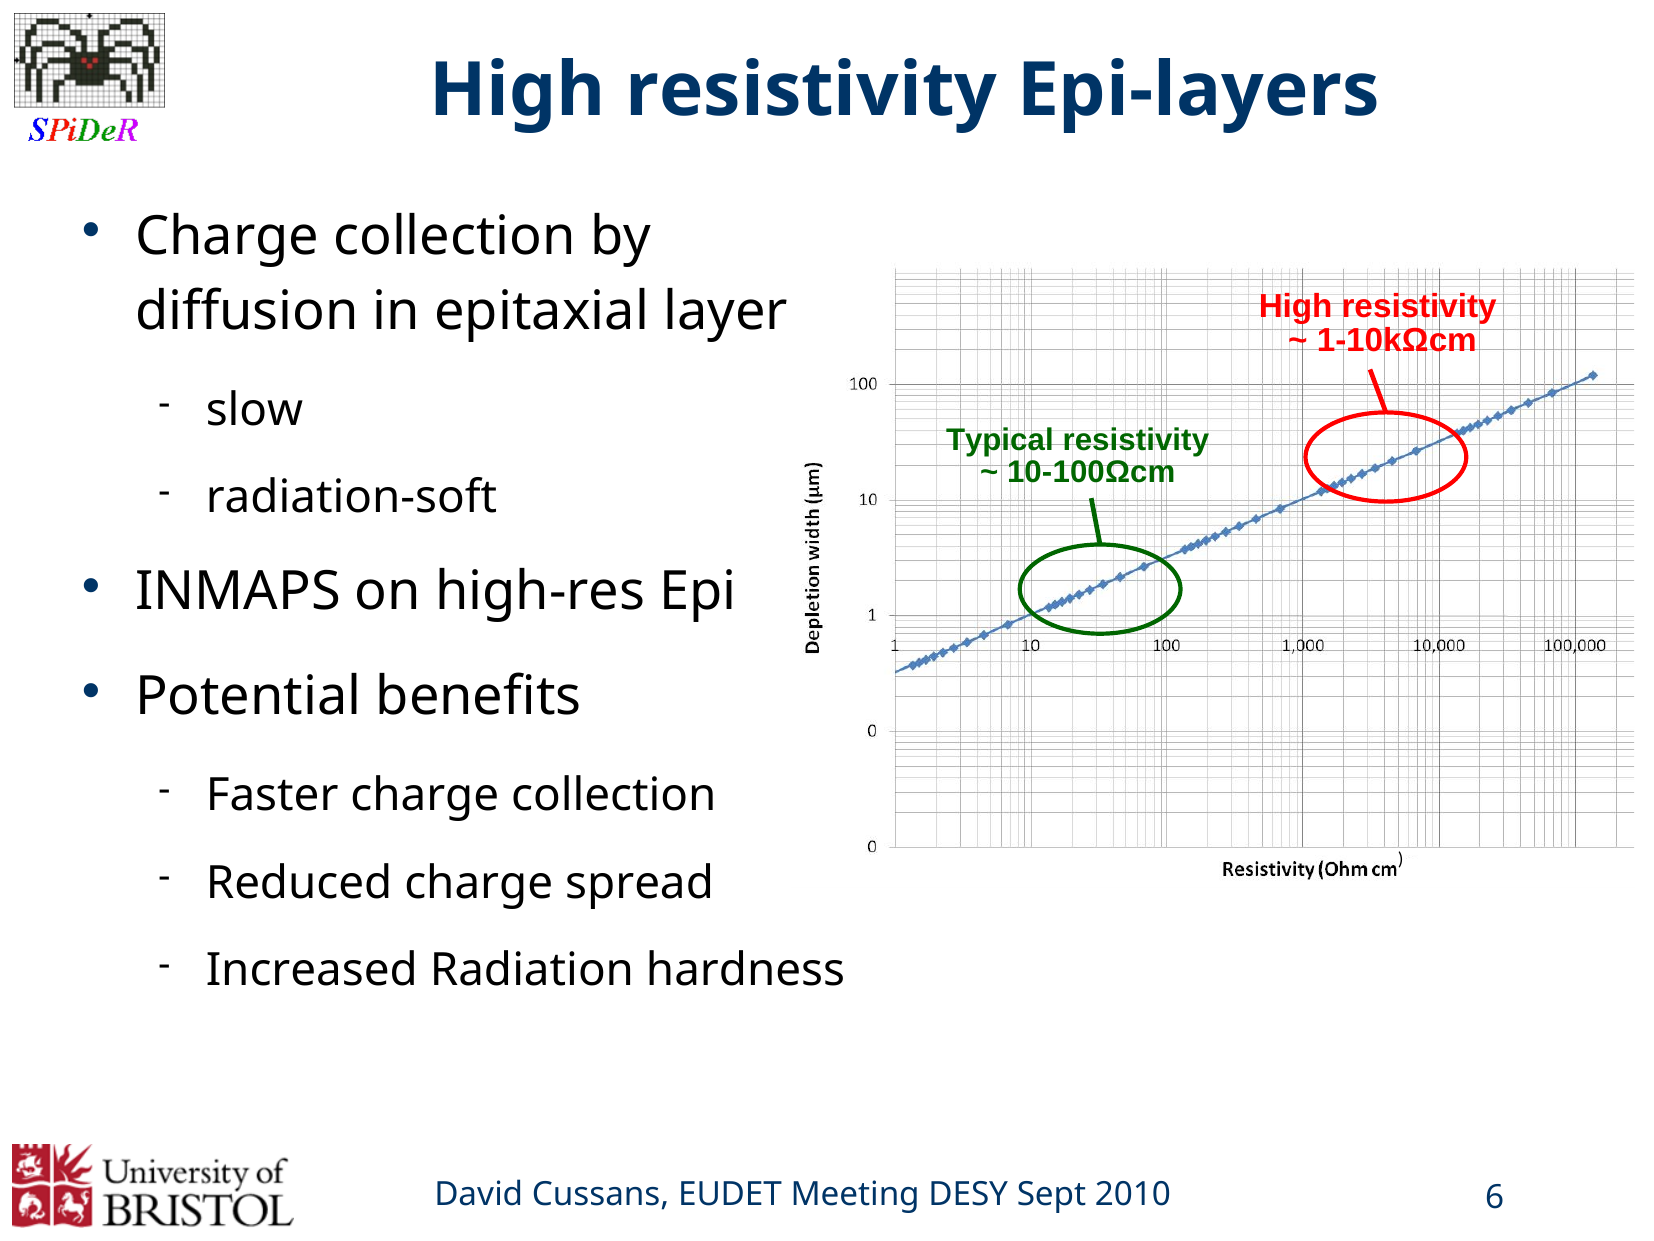

# High resistivity Epi-layers
Charge collection by diffusion in epitaxial layer
slow
radiation-soft
INMAPS on high-res Epi
Potential benefits
Faster charge collection
Reduced charge spread
Increased Radiation hardness
)
High resistivity
~ 1-10kΩcm
Typical resistivity ~ 10-100Ωcm